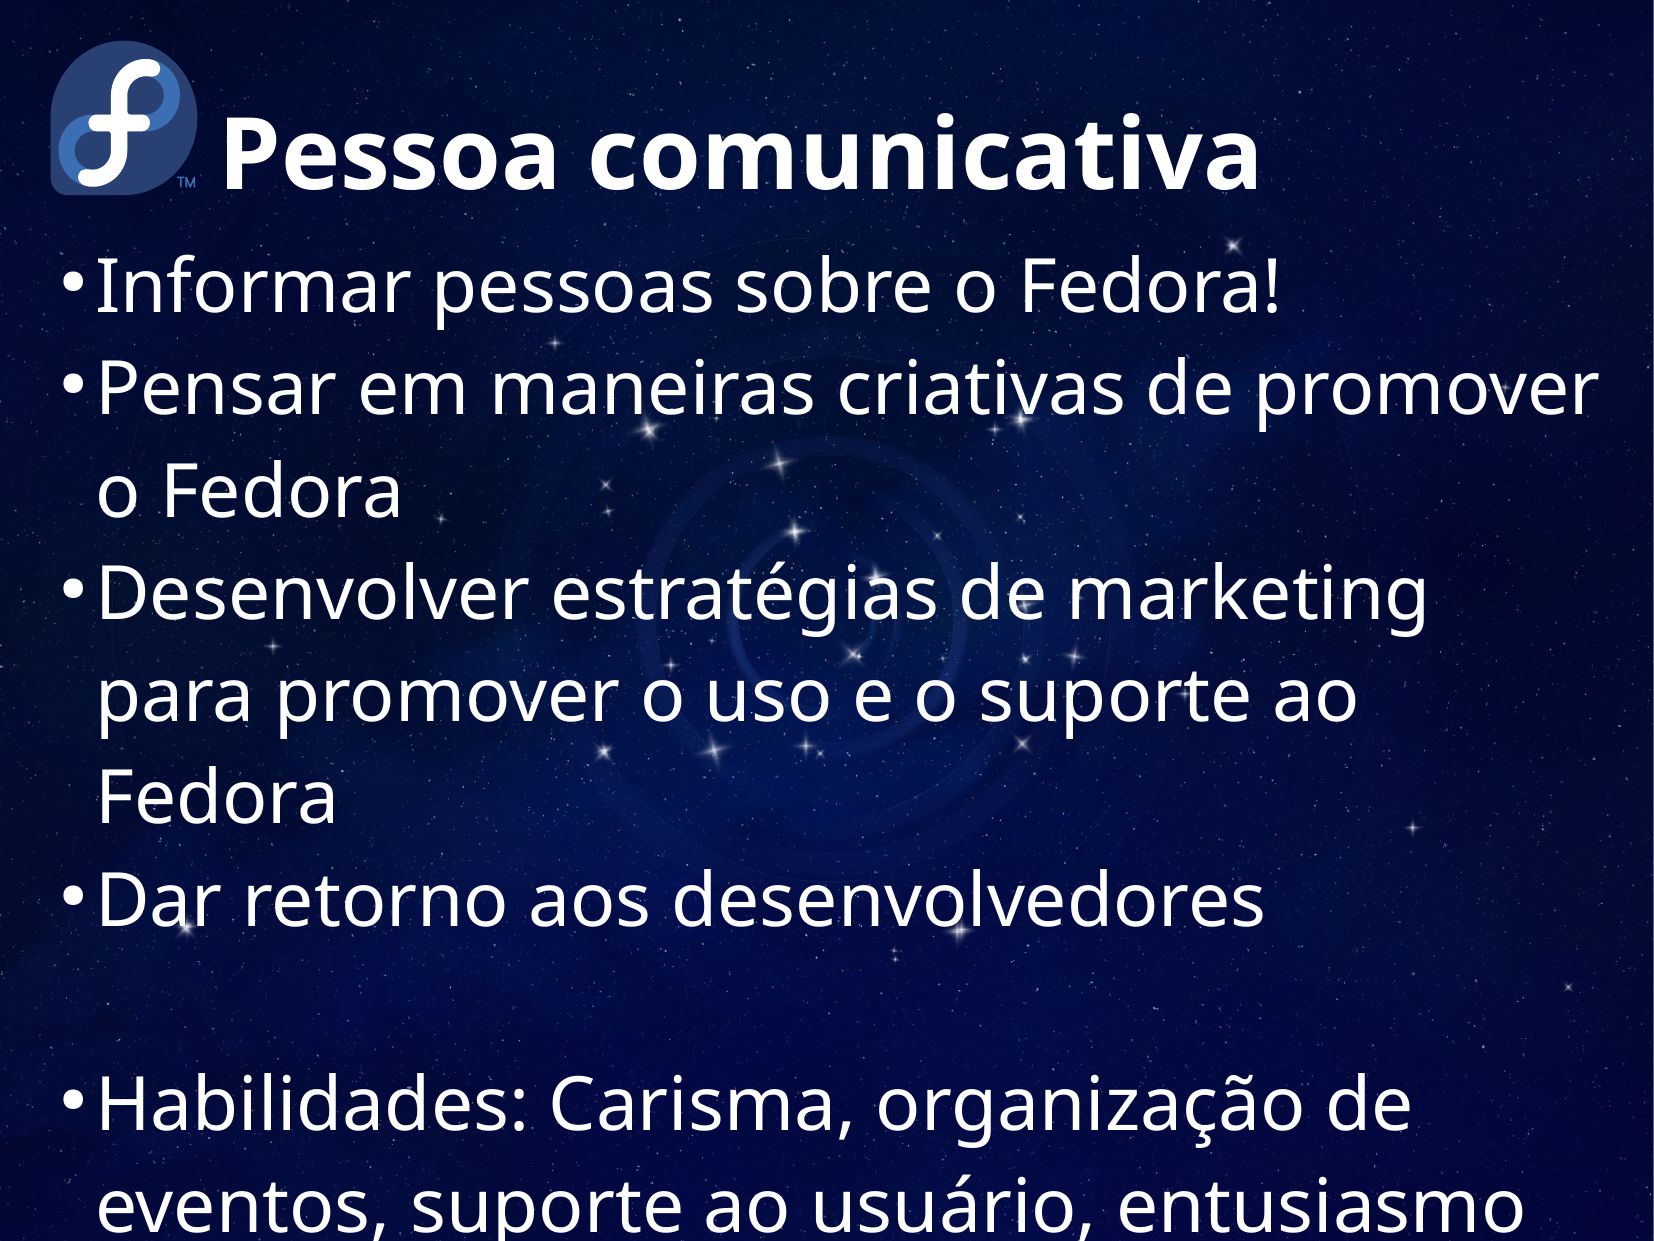

Pessoa comunicativa
Informar pessoas sobre o Fedora!
Pensar em maneiras criativas de promover o Fedora
Desenvolver estratégias de marketing para promover o uso e o suporte ao Fedora
Dar retorno aos desenvolvedores
Habilidades: Carisma, organização de eventos, suporte ao usuário, entusiasmo com o Fedora!